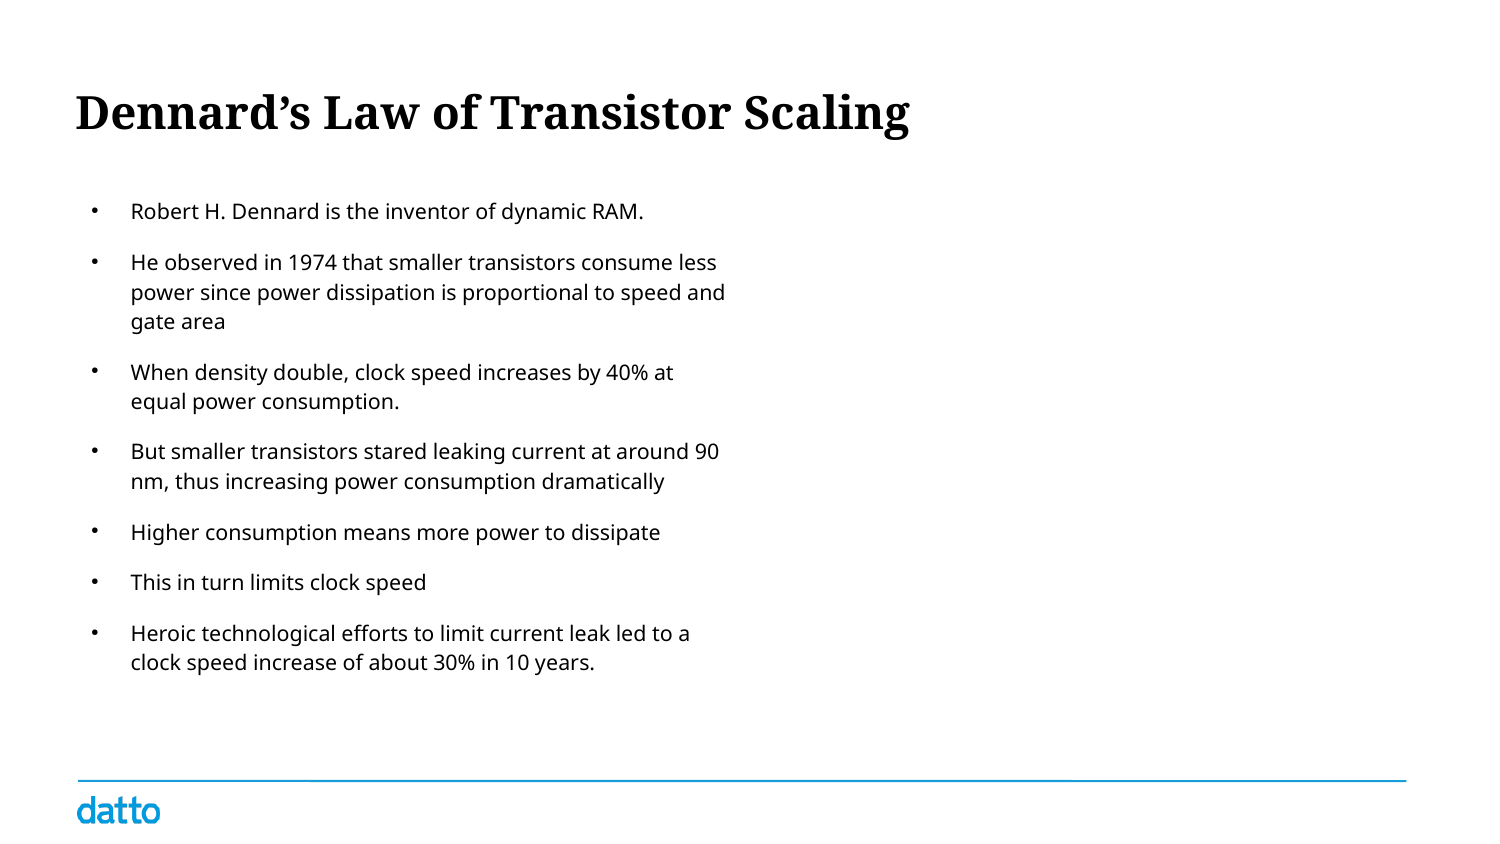

# Dennard’s Law of Transistor Scaling
Robert H. Dennard is the inventor of dynamic RAM.
He observed in 1974 that smaller transistors consume less power since power dissipation is proportional to speed and gate area
When density double, clock speed increases by 40% at equal power consumption.
But smaller transistors stared leaking current at around 90 nm, thus increasing power consumption dramatically
Higher consumption means more power to dissipate
This in turn limits clock speed
Heroic technological efforts to limit current leak led to a clock speed increase of about 30% in 10 years.